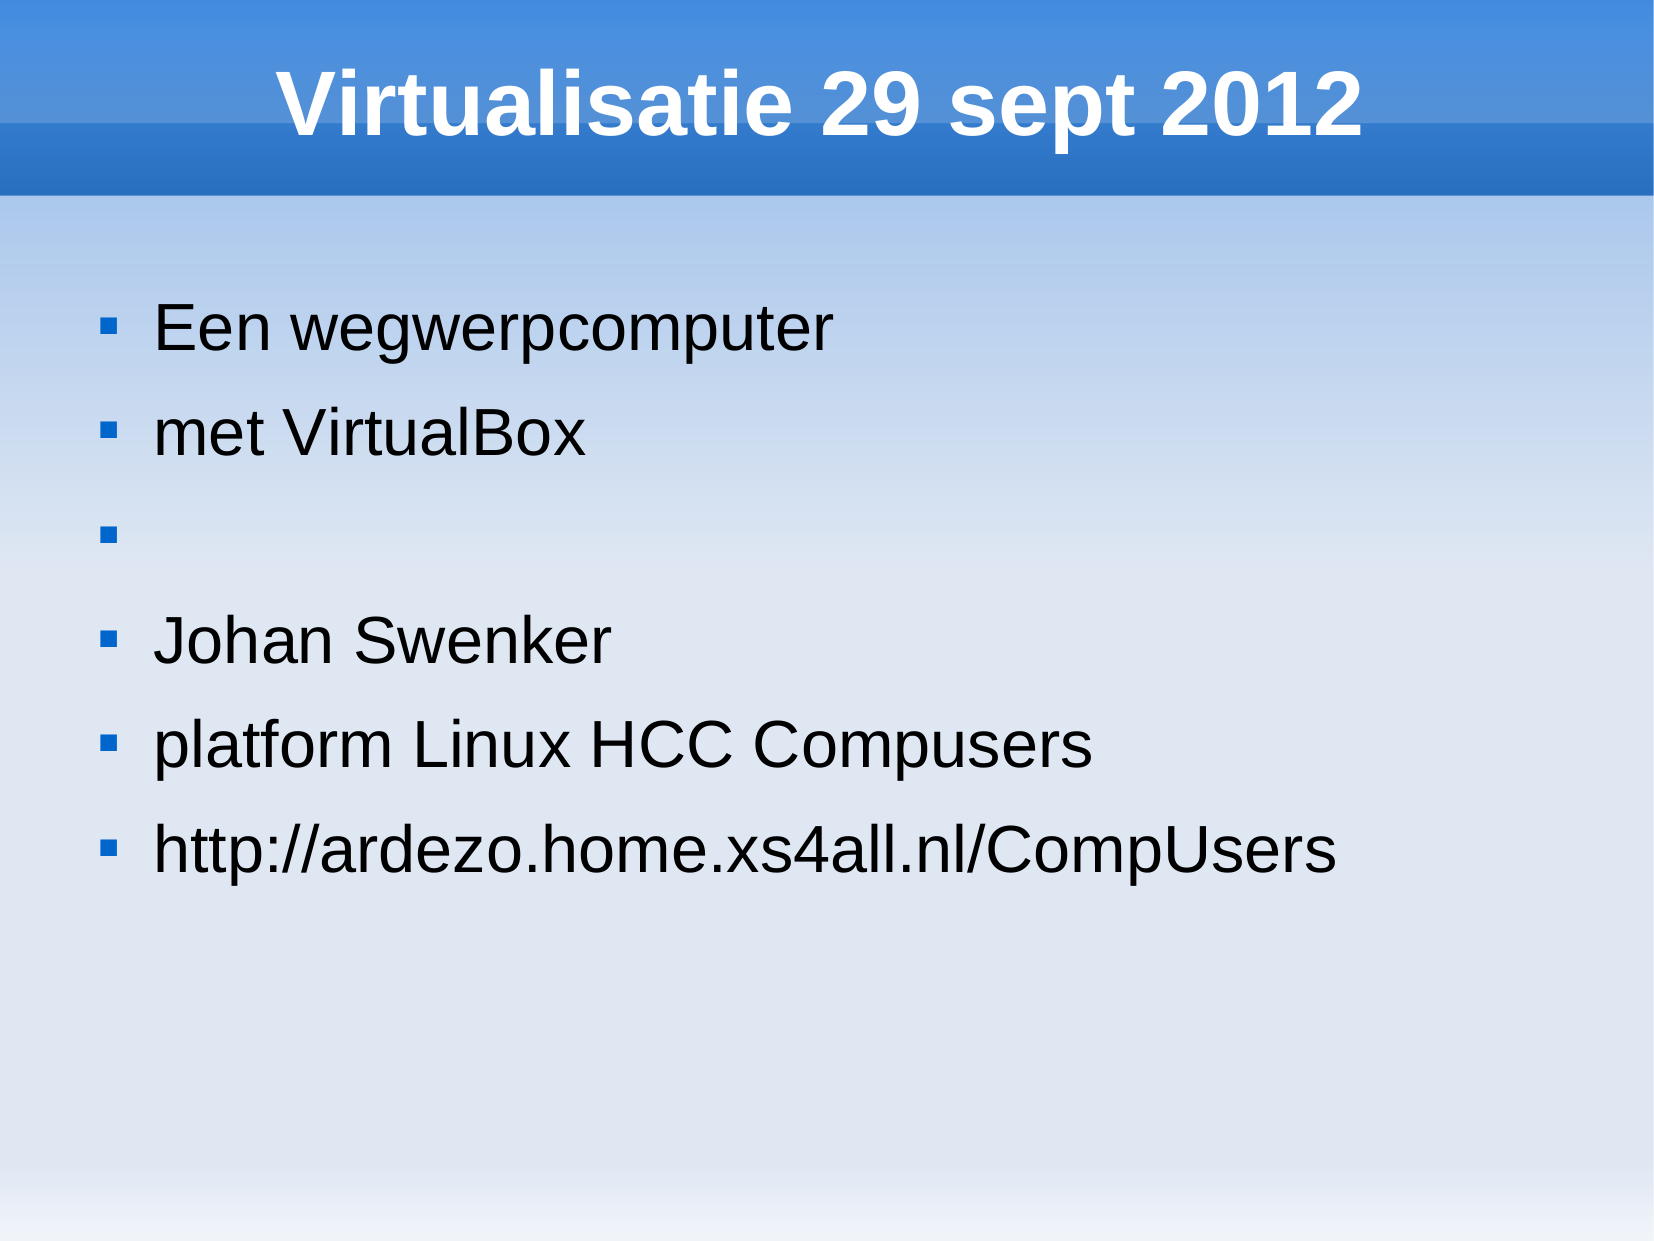

# Virtualisatie 29 sept 2012
Een wegwerpcomputer
met VirtualBox
Johan Swenker
platform Linux HCC Compusers
http://ardezo.home.xs4all.nl/CompUsers